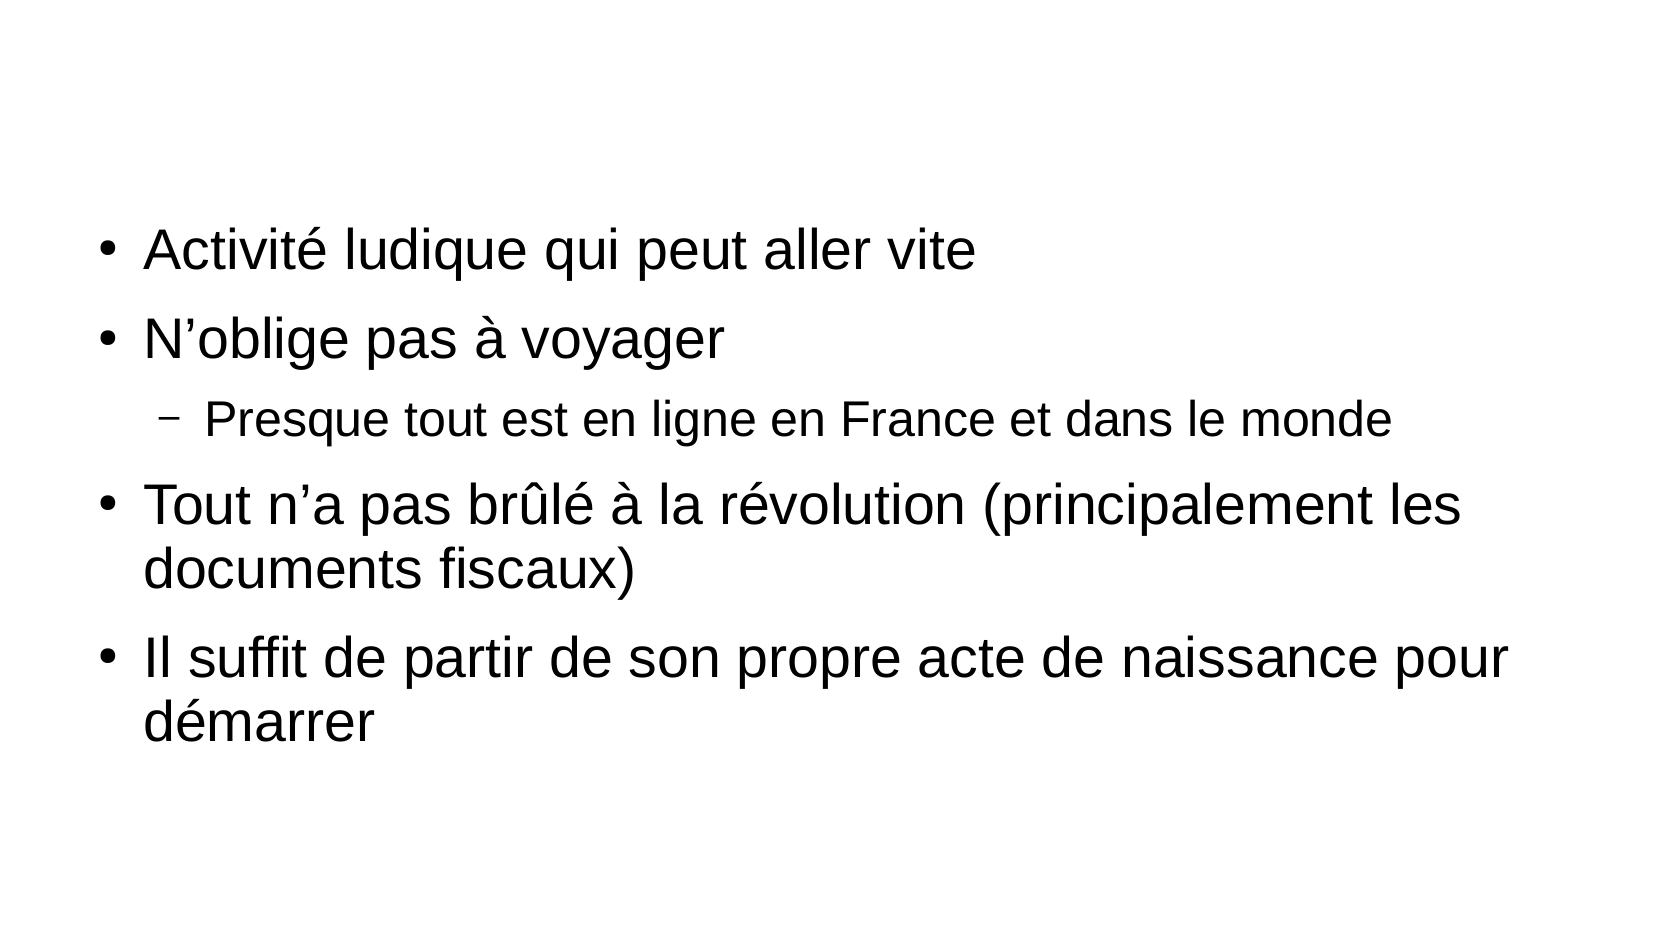

# Activité ludique qui peut aller vite
N’oblige pas à voyager
Presque tout est en ligne en France et dans le monde
Tout n’a pas brûlé à la révolution (principalement les documents fiscaux)
Il suffit de partir de son propre acte de naissance pour démarrer